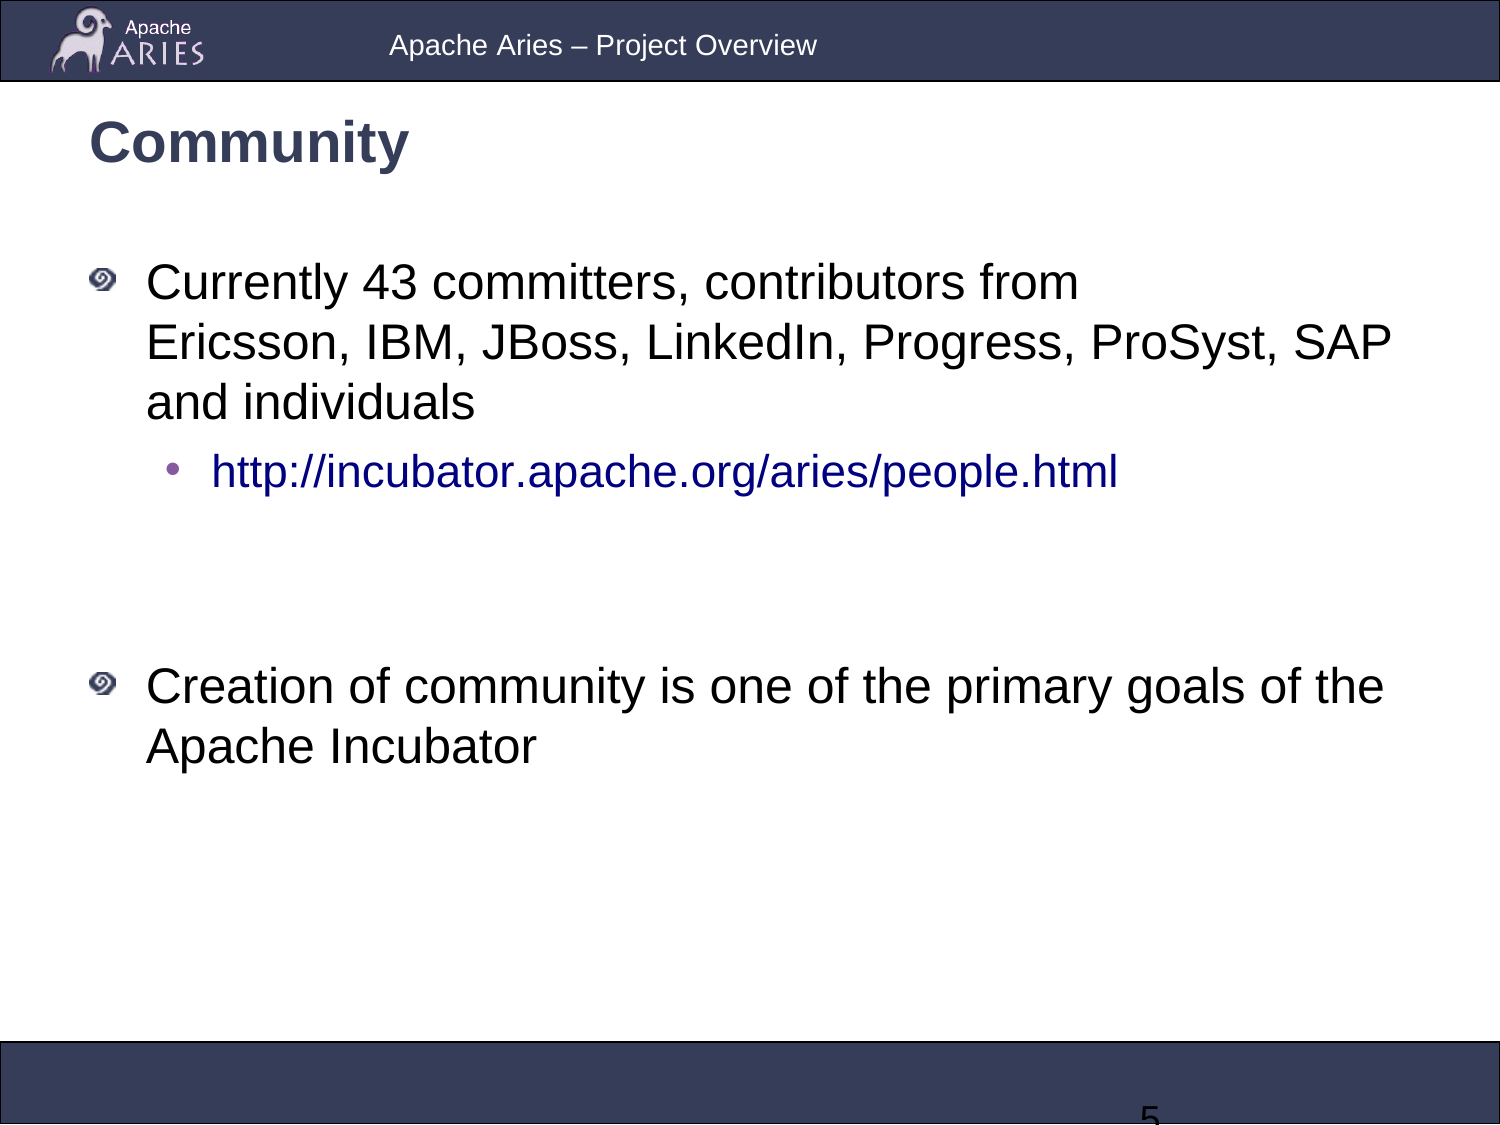

# Community
Currently 43 committers, contributors from
Ericsson, IBM, JBoss, LinkedIn, Progress, ProSyst, SAP and individuals
http://incubator.apache.org/aries/people.html
Creation of community is one of the primary goals of the Apache Incubator
5